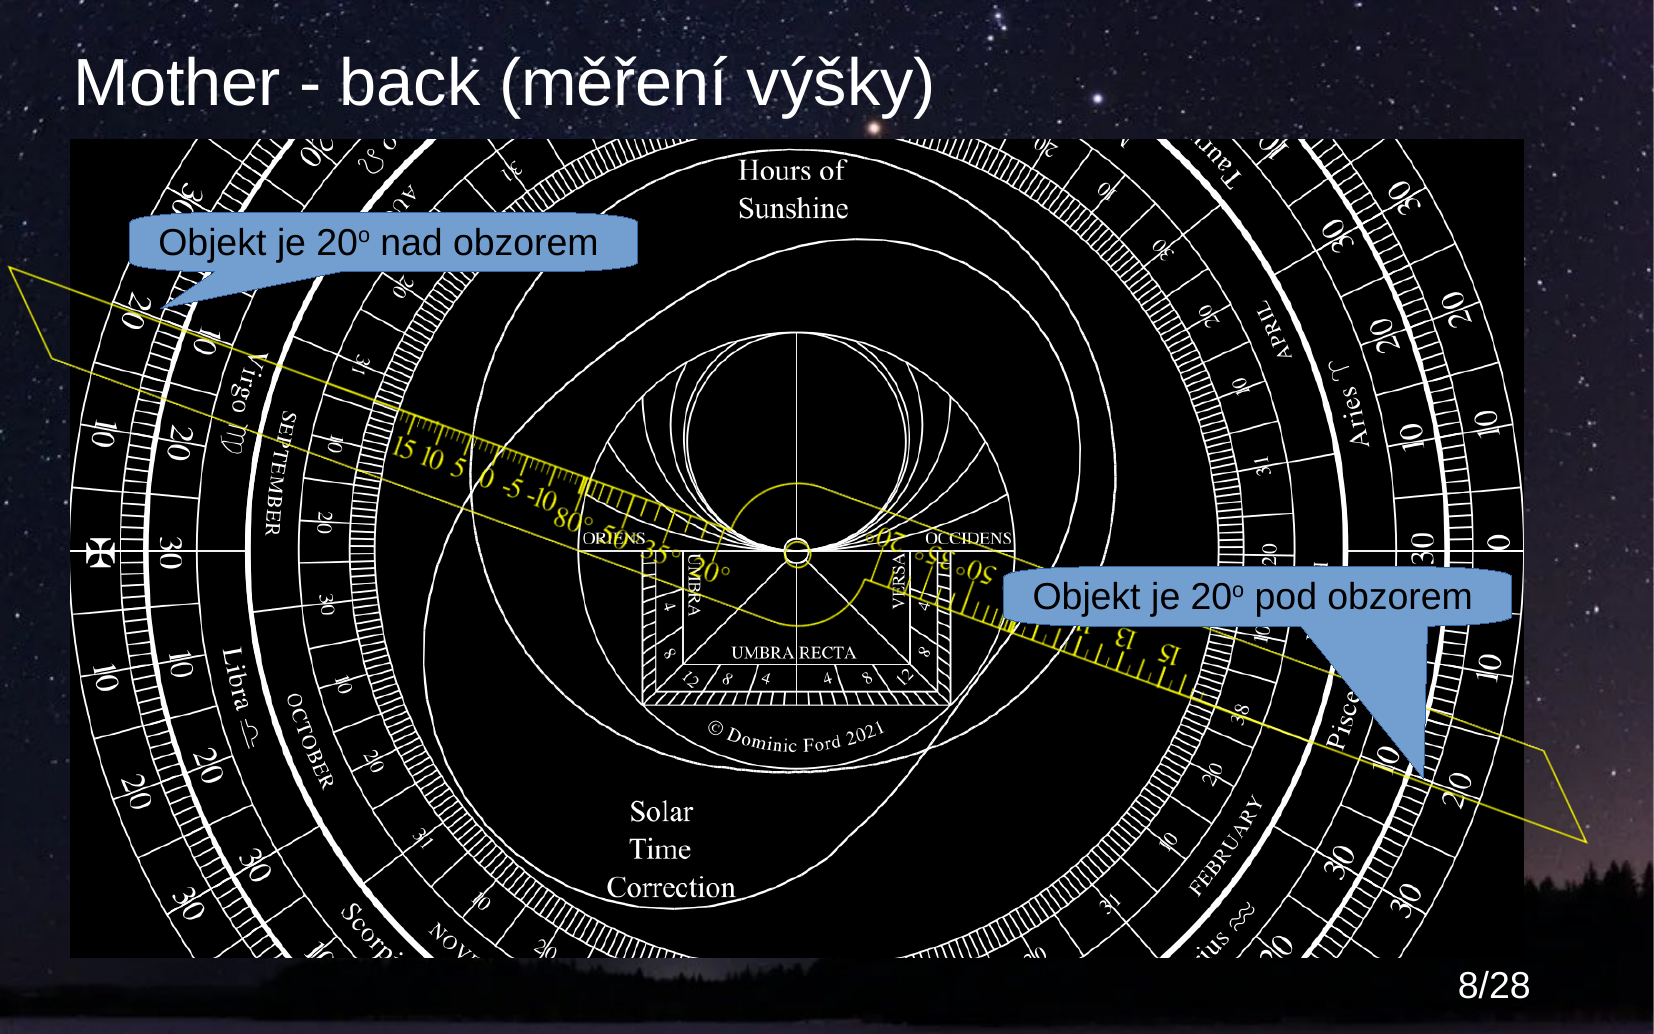

Mother - back (měření výšky)
Objekt je 20o nad obzorem
Objekt je 20o pod obzorem